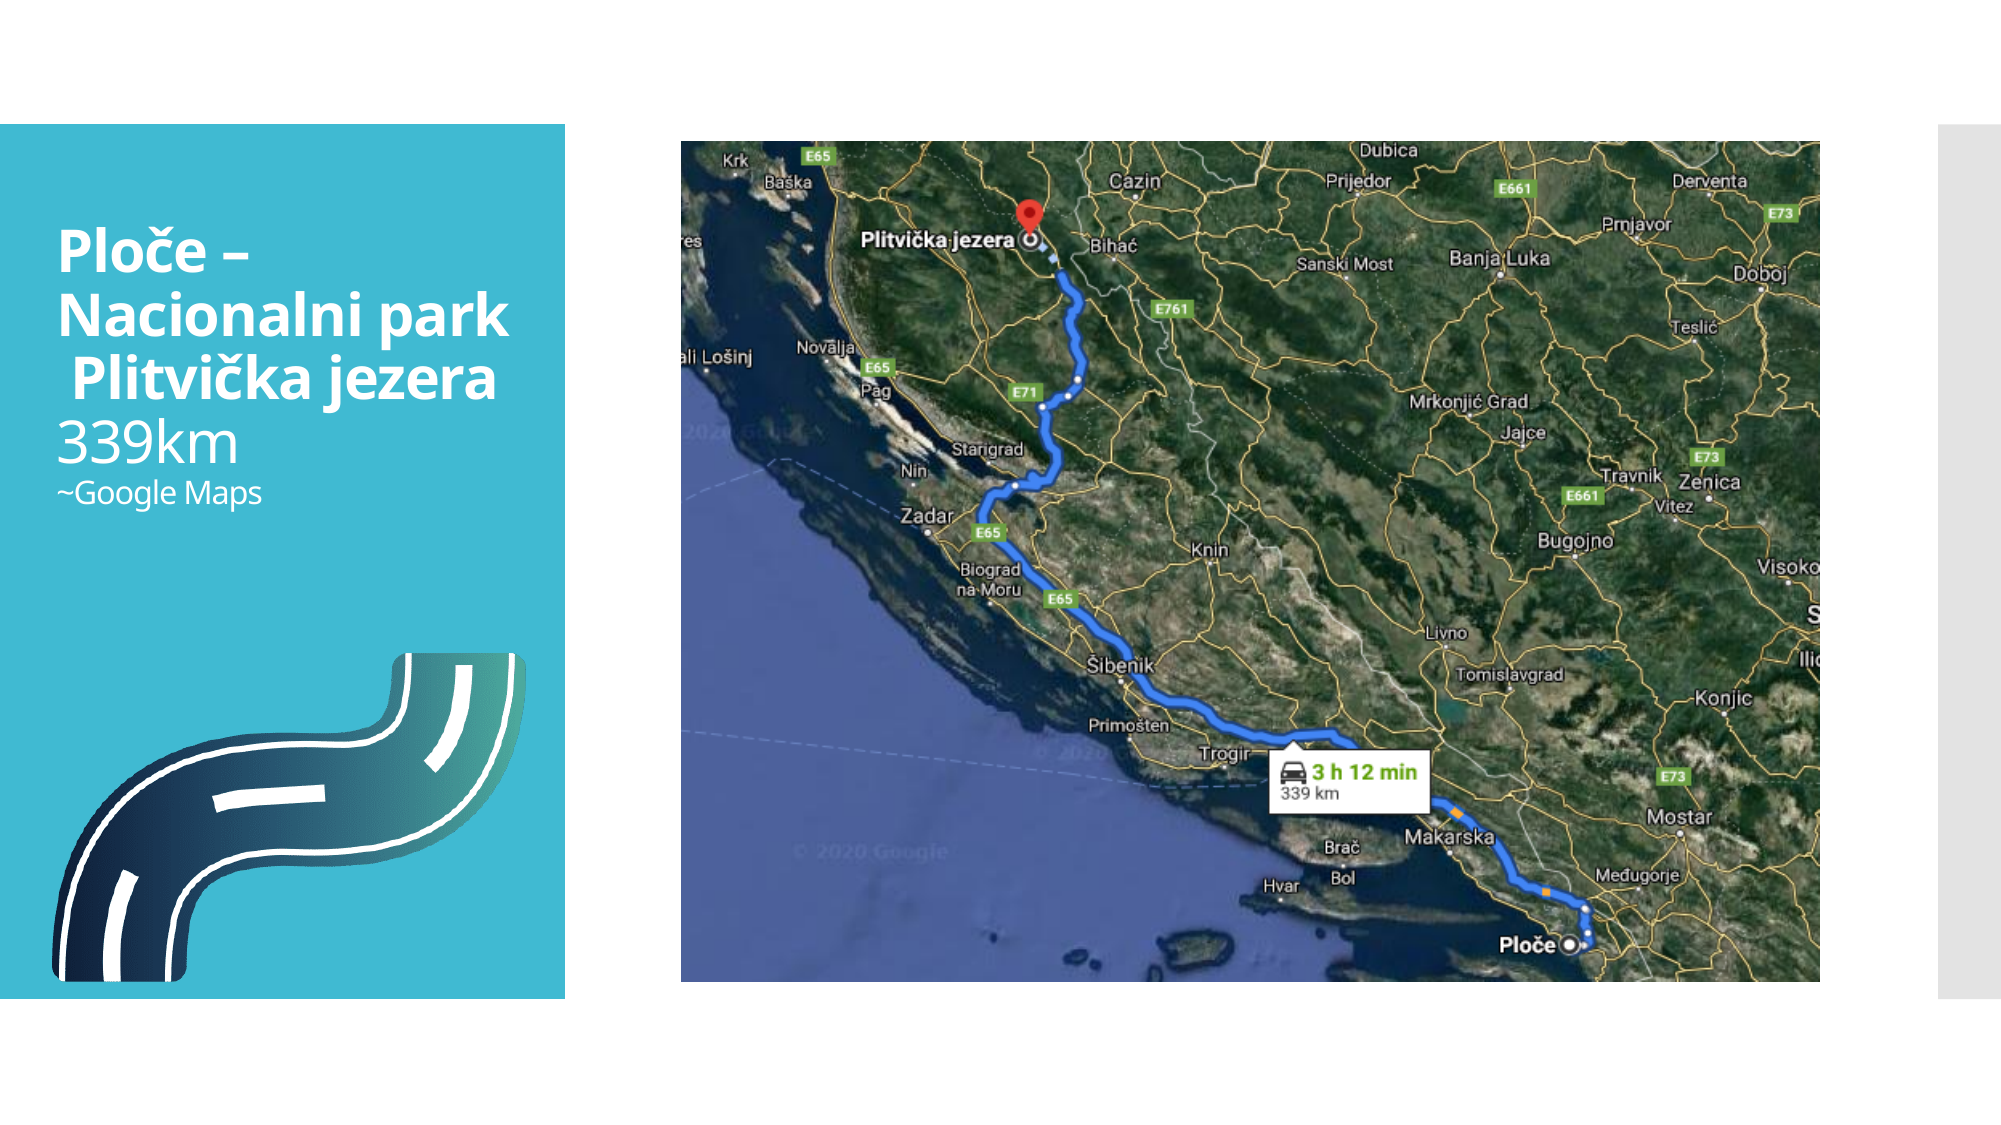

# Ploče – Nacionalni park Plitvička jezera 339km ~Google Maps